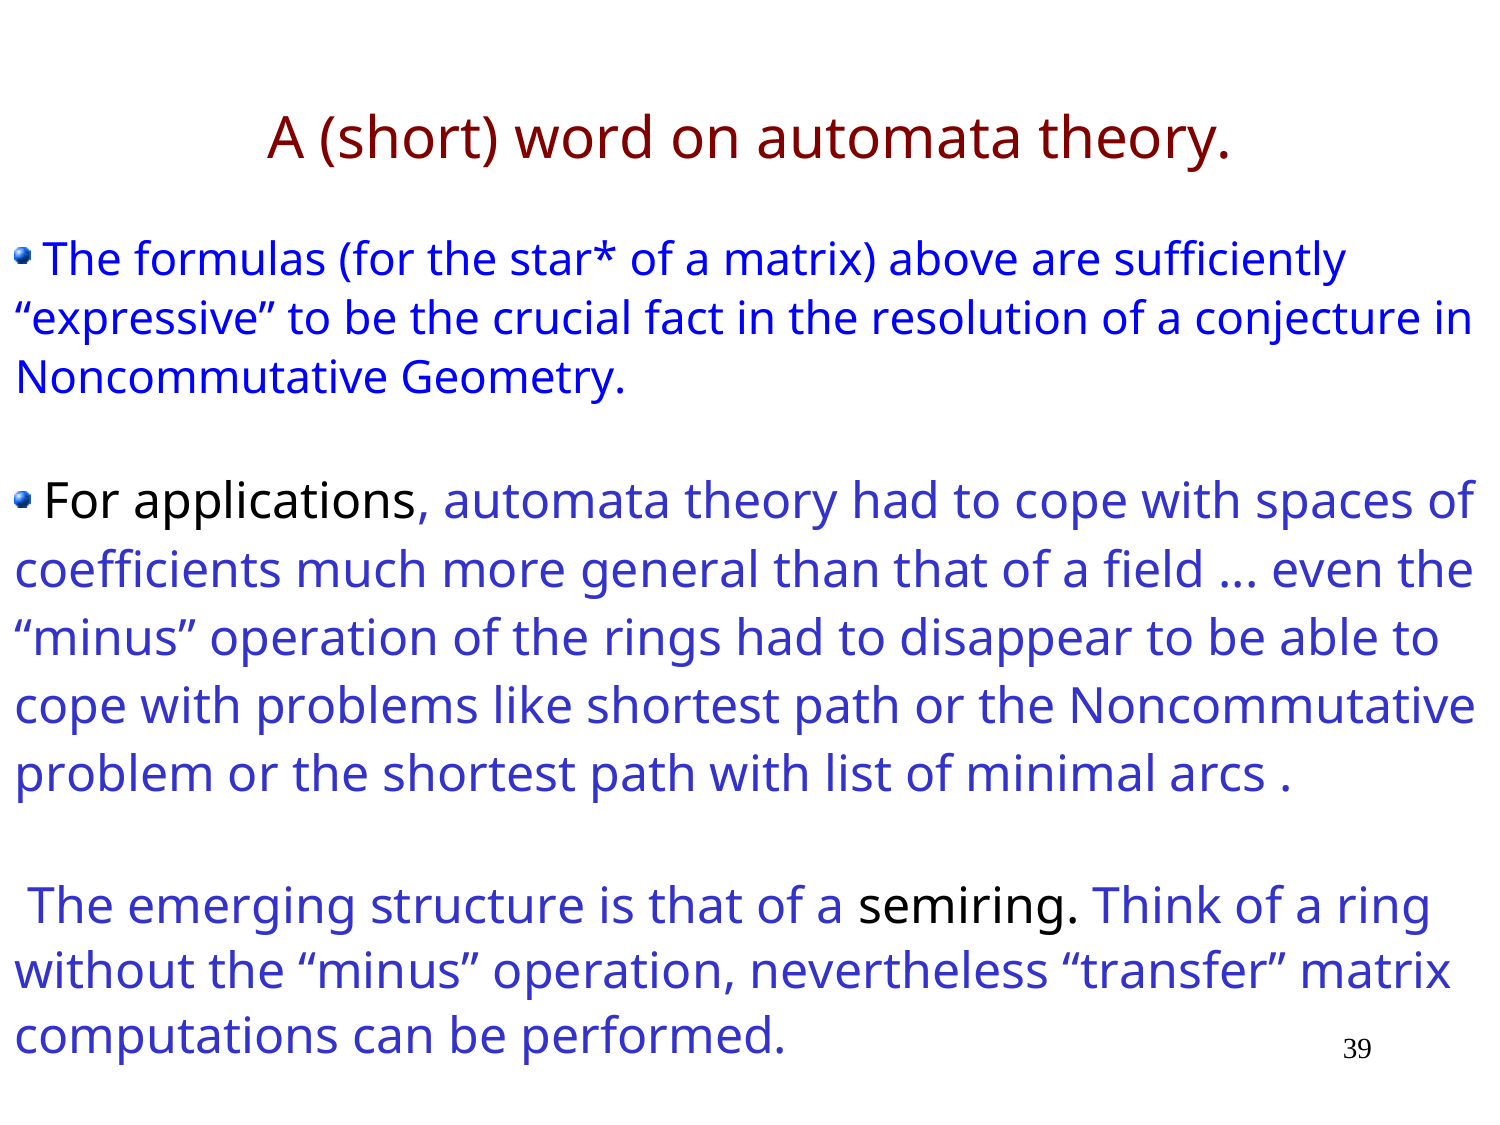

A (short) word on automata theory.
 The formulas (for the star* of a matrix) above are sufficiently “expressive” to be the crucial fact in the resolution of a conjecture in Noncommutative Geometry.
 For applications, automata theory had to cope with spaces of coefficients much more general than that of a field ... even the “minus” operation of the rings had to disappear to be able to cope with problems like shortest path or the Noncommutative problem or the shortest path with list of minimal arcs .
 The emerging structure is that of a semiring. Think of a ring without the “minus” operation, nevertheless “transfer” matrix computations can be performed.
39